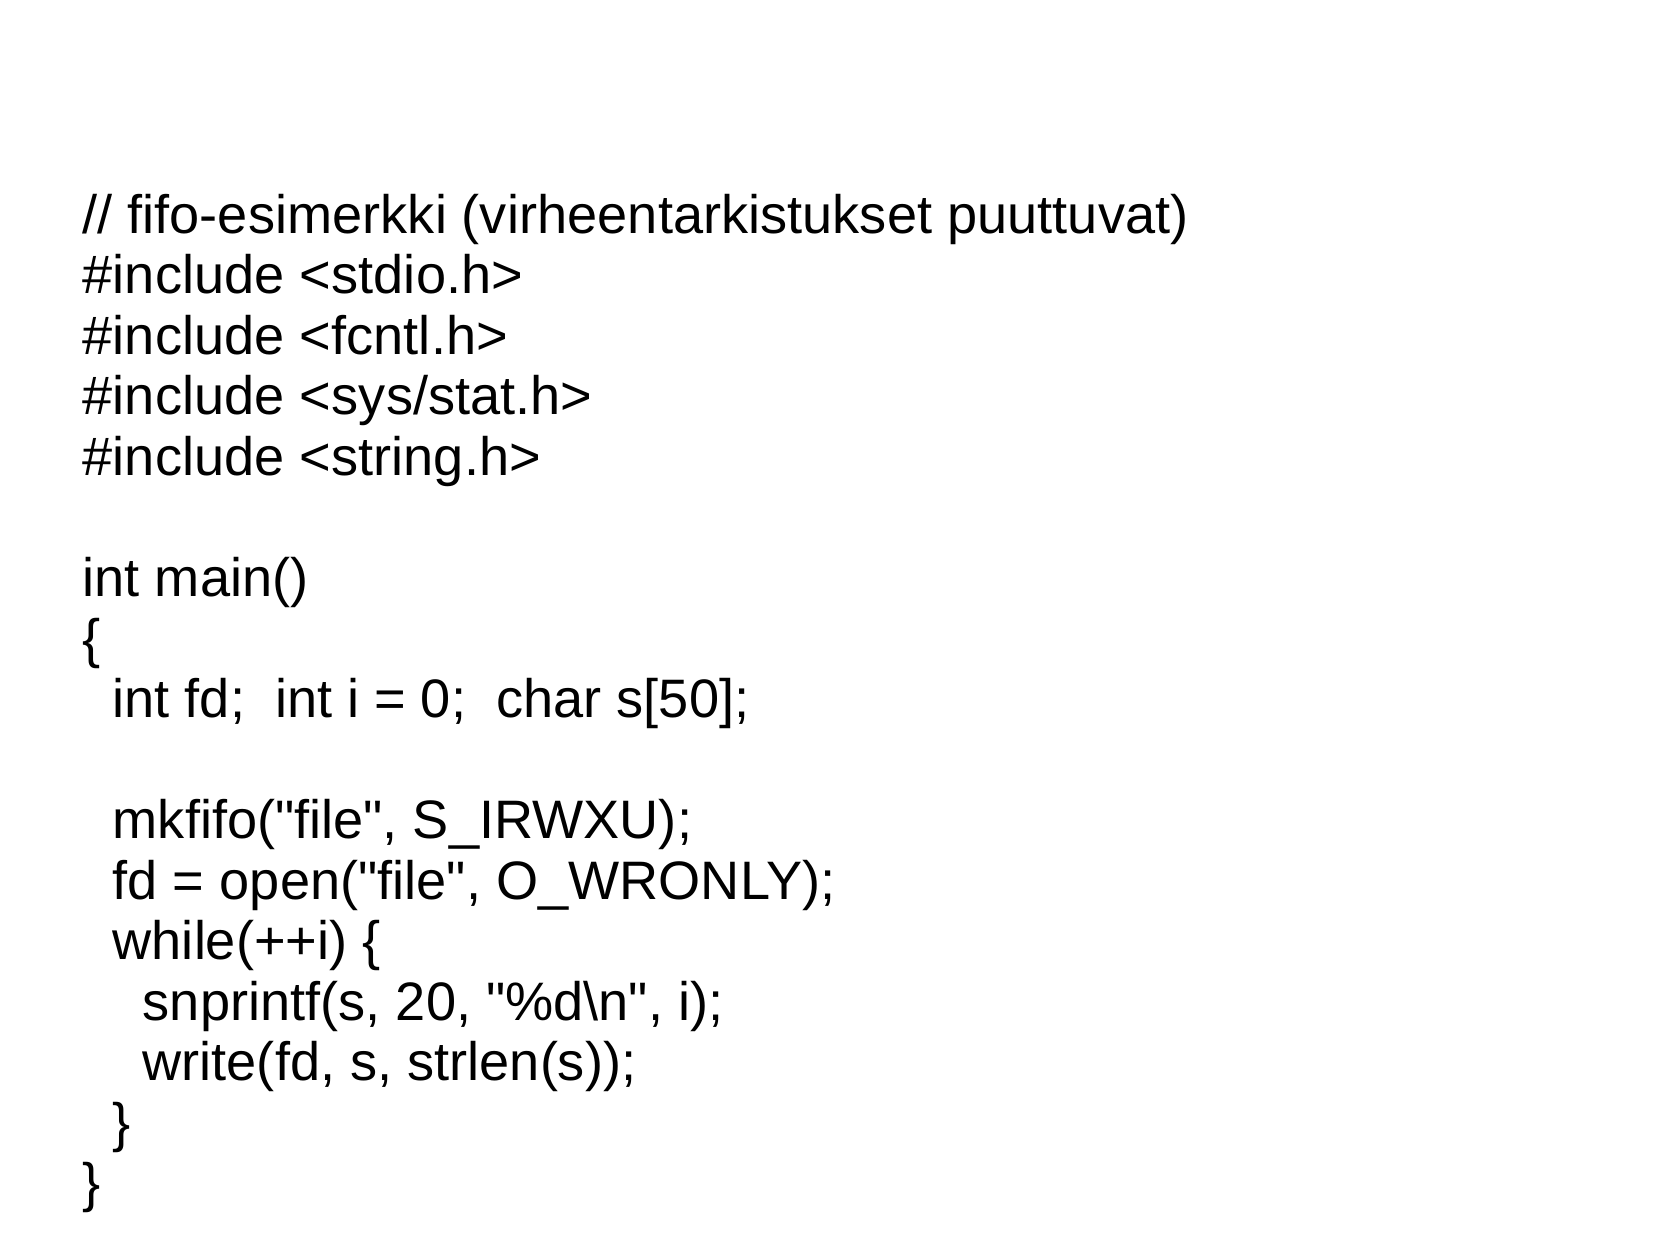

// fifo-esimerkki (virheentarkistukset puuttuvat)
#include <stdio.h>
#include <fcntl.h>
#include <sys/stat.h>
#include <string.h>
int main()
{
 int fd; int i = 0; char s[50];
 mkfifo("file", S_IRWXU);
 fd = open("file", O_WRONLY);
 while(++i) {
 snprintf(s, 20, "%d\n", i);
 write(fd, s, strlen(s));
 }
}